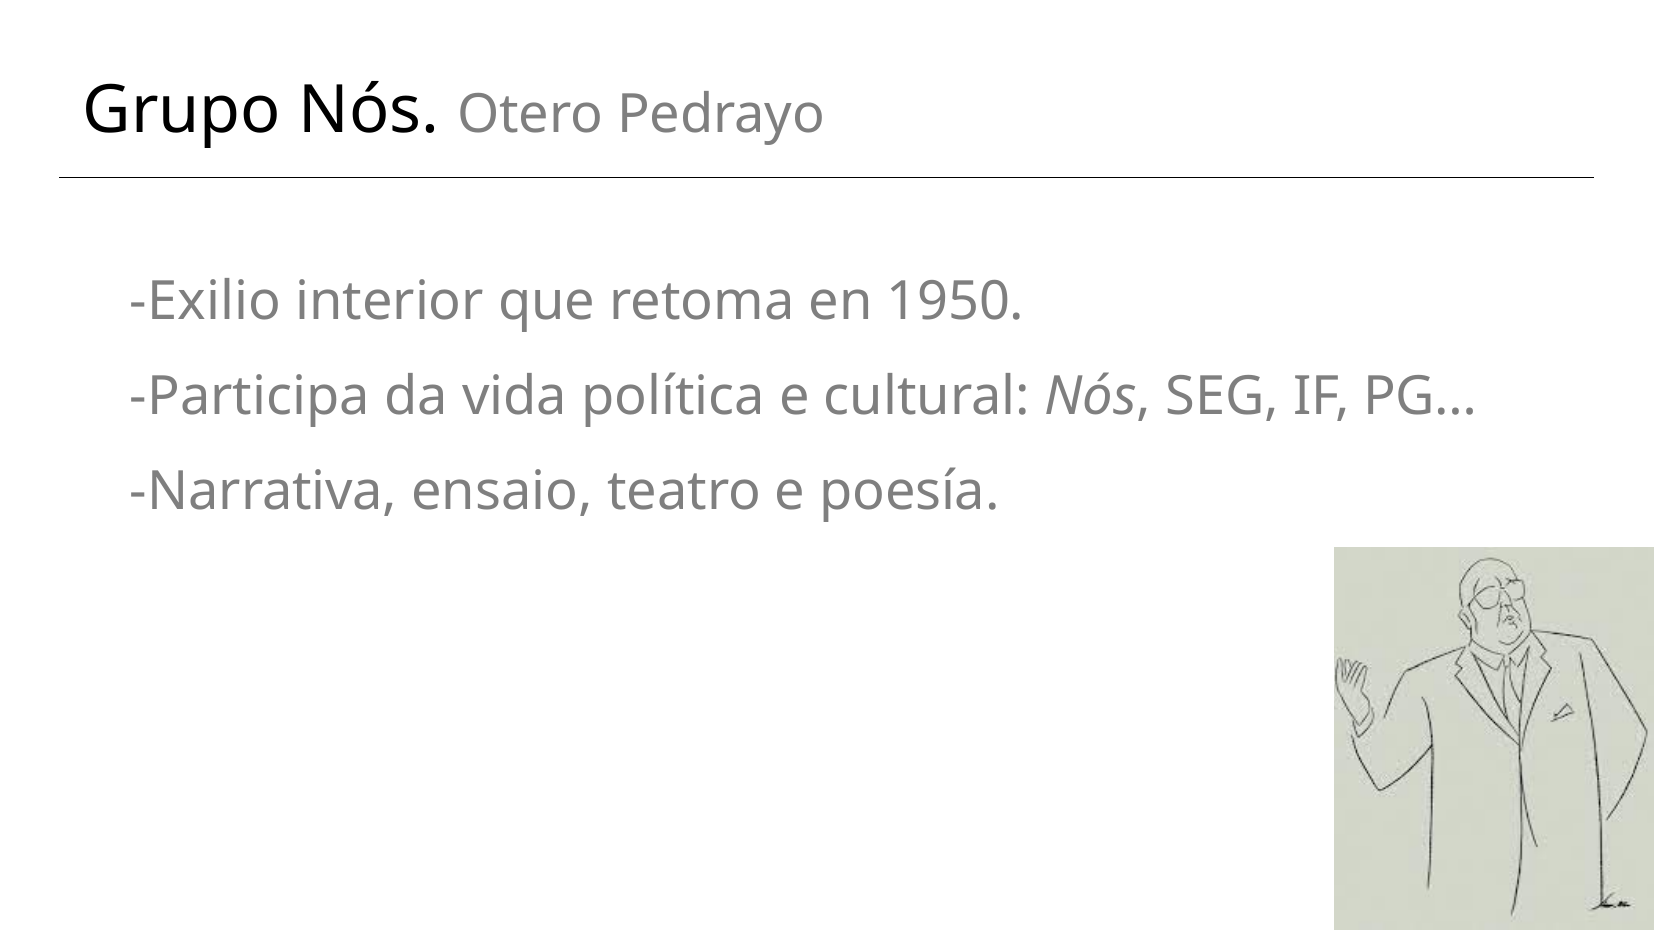

# Grupo Nós. Otero Pedrayo
-Exilio interior que retoma en 1950.
-Participa da vida política e cultural: Nós, SEG, IF, PG…
-Narrativa, ensaio, teatro e poesía.